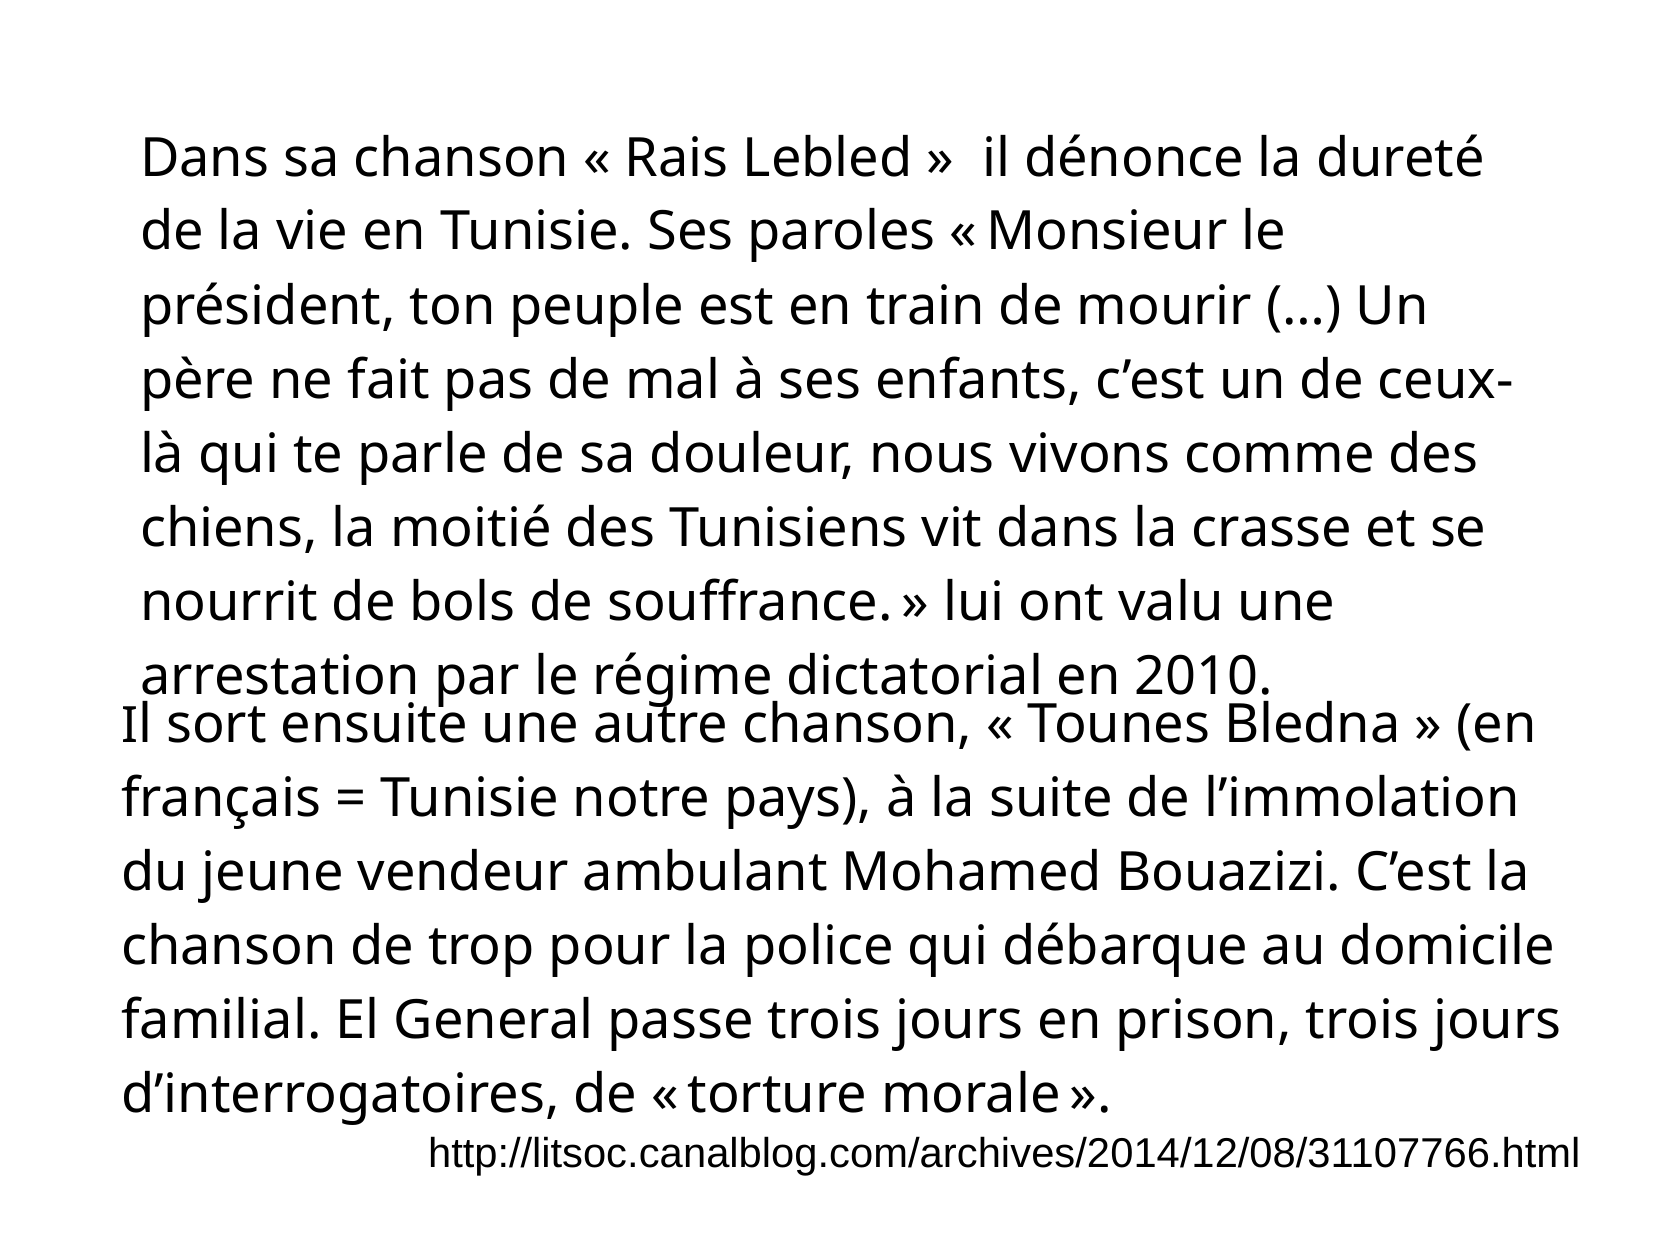

# Dans sa chanson « Rais Lebled » il dénonce la dureté de la vie en Tunisie. Ses paroles « Monsieur le président, ton peuple est en train de mourir (…) Un père ne fait pas de mal à ses enfants, c’est un de ceux-là qui te parle de sa douleur, nous vivons comme des chiens, la moitié des Tunisiens vit dans la crasse et se nourrit de bols de souffrance. » lui ont valu une arrestation par le régime dictatorial en 2010.
Il sort ensuite une autre chanson, « Tounes Bledna » (en français = Tunisie notre pays), à la suite de l’immolation du jeune vendeur ambulant Mohamed Bouazizi. C’est la chanson de trop pour la police qui débarque au domicile familial. El General passe trois jours en prison, trois jours d’interrogatoires, de « torture morale ».
http://litsoc.canalblog.com/archives/2014/12/08/31107766.html